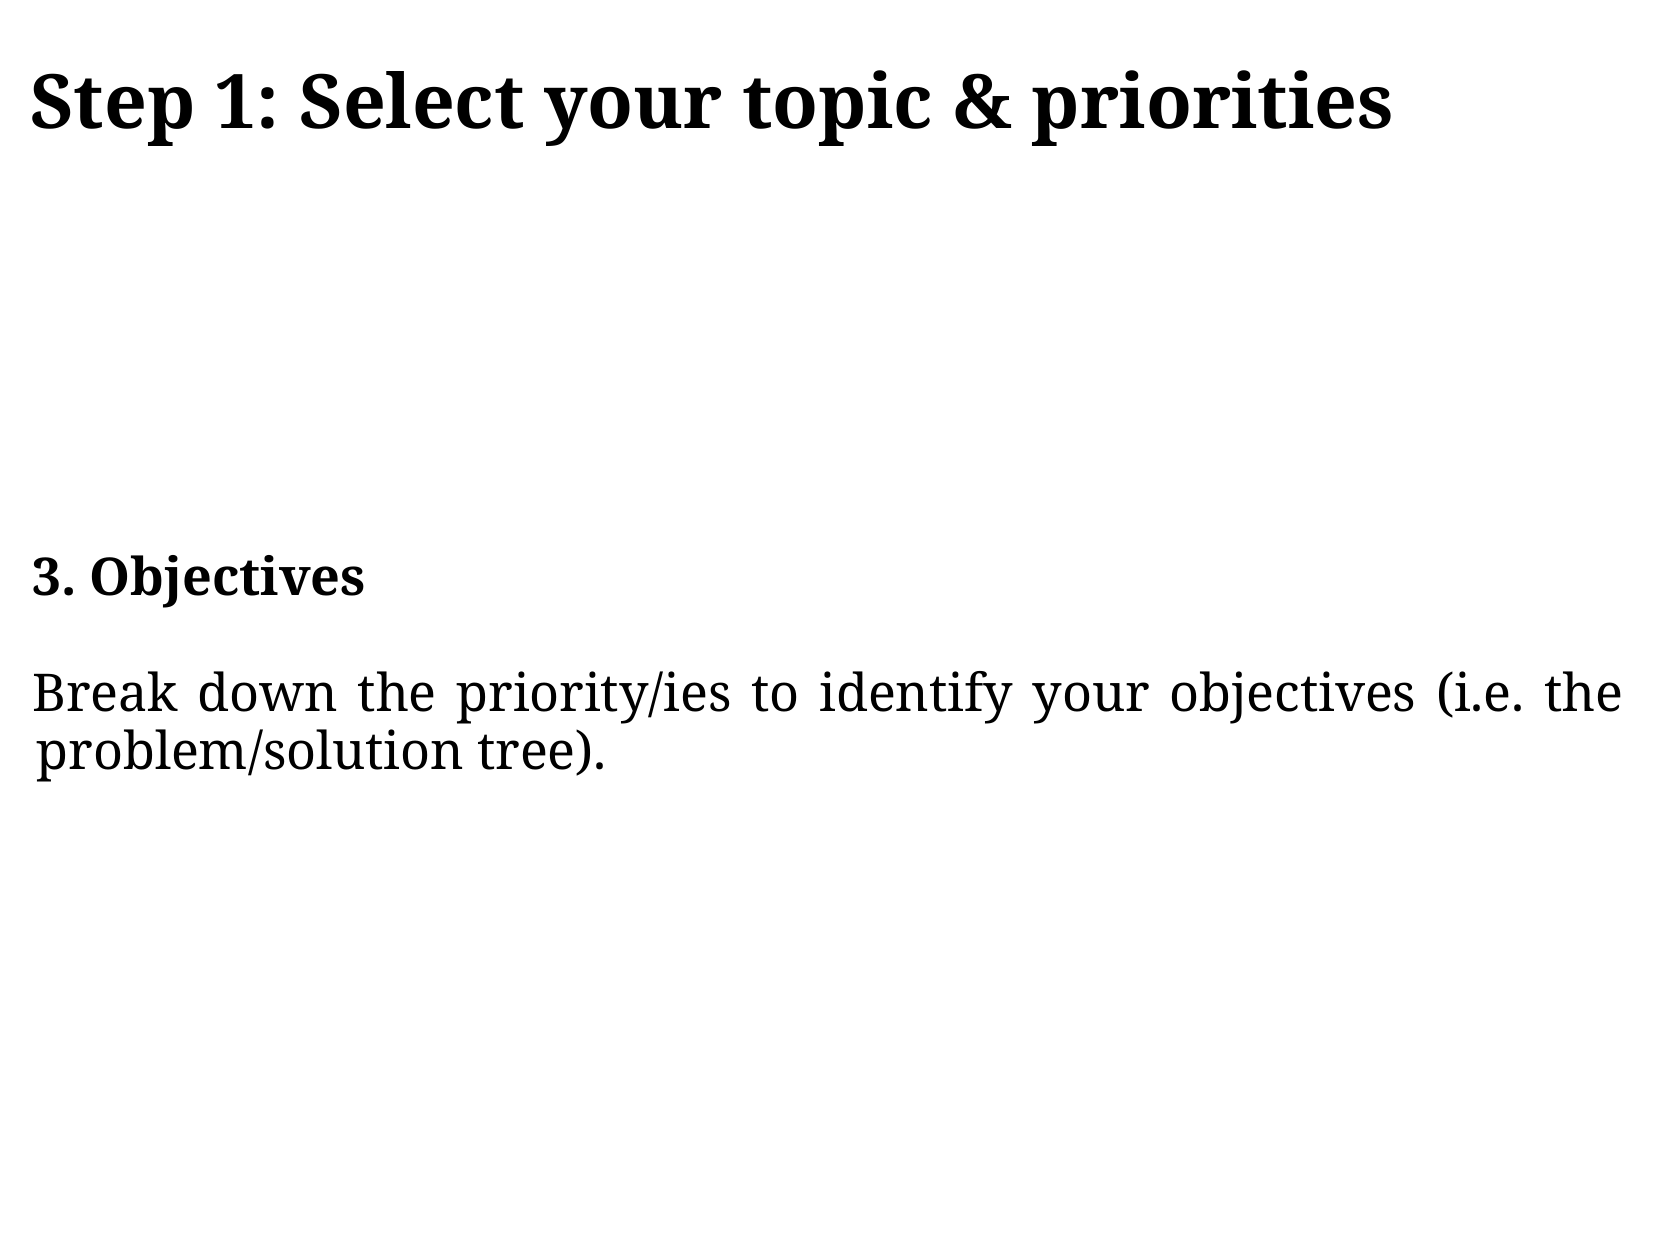

# Step 1: Select your topic & priorities
3. Objectives
Break down the priority/ies to identify your objectives (i.e. the problem/solution tree).